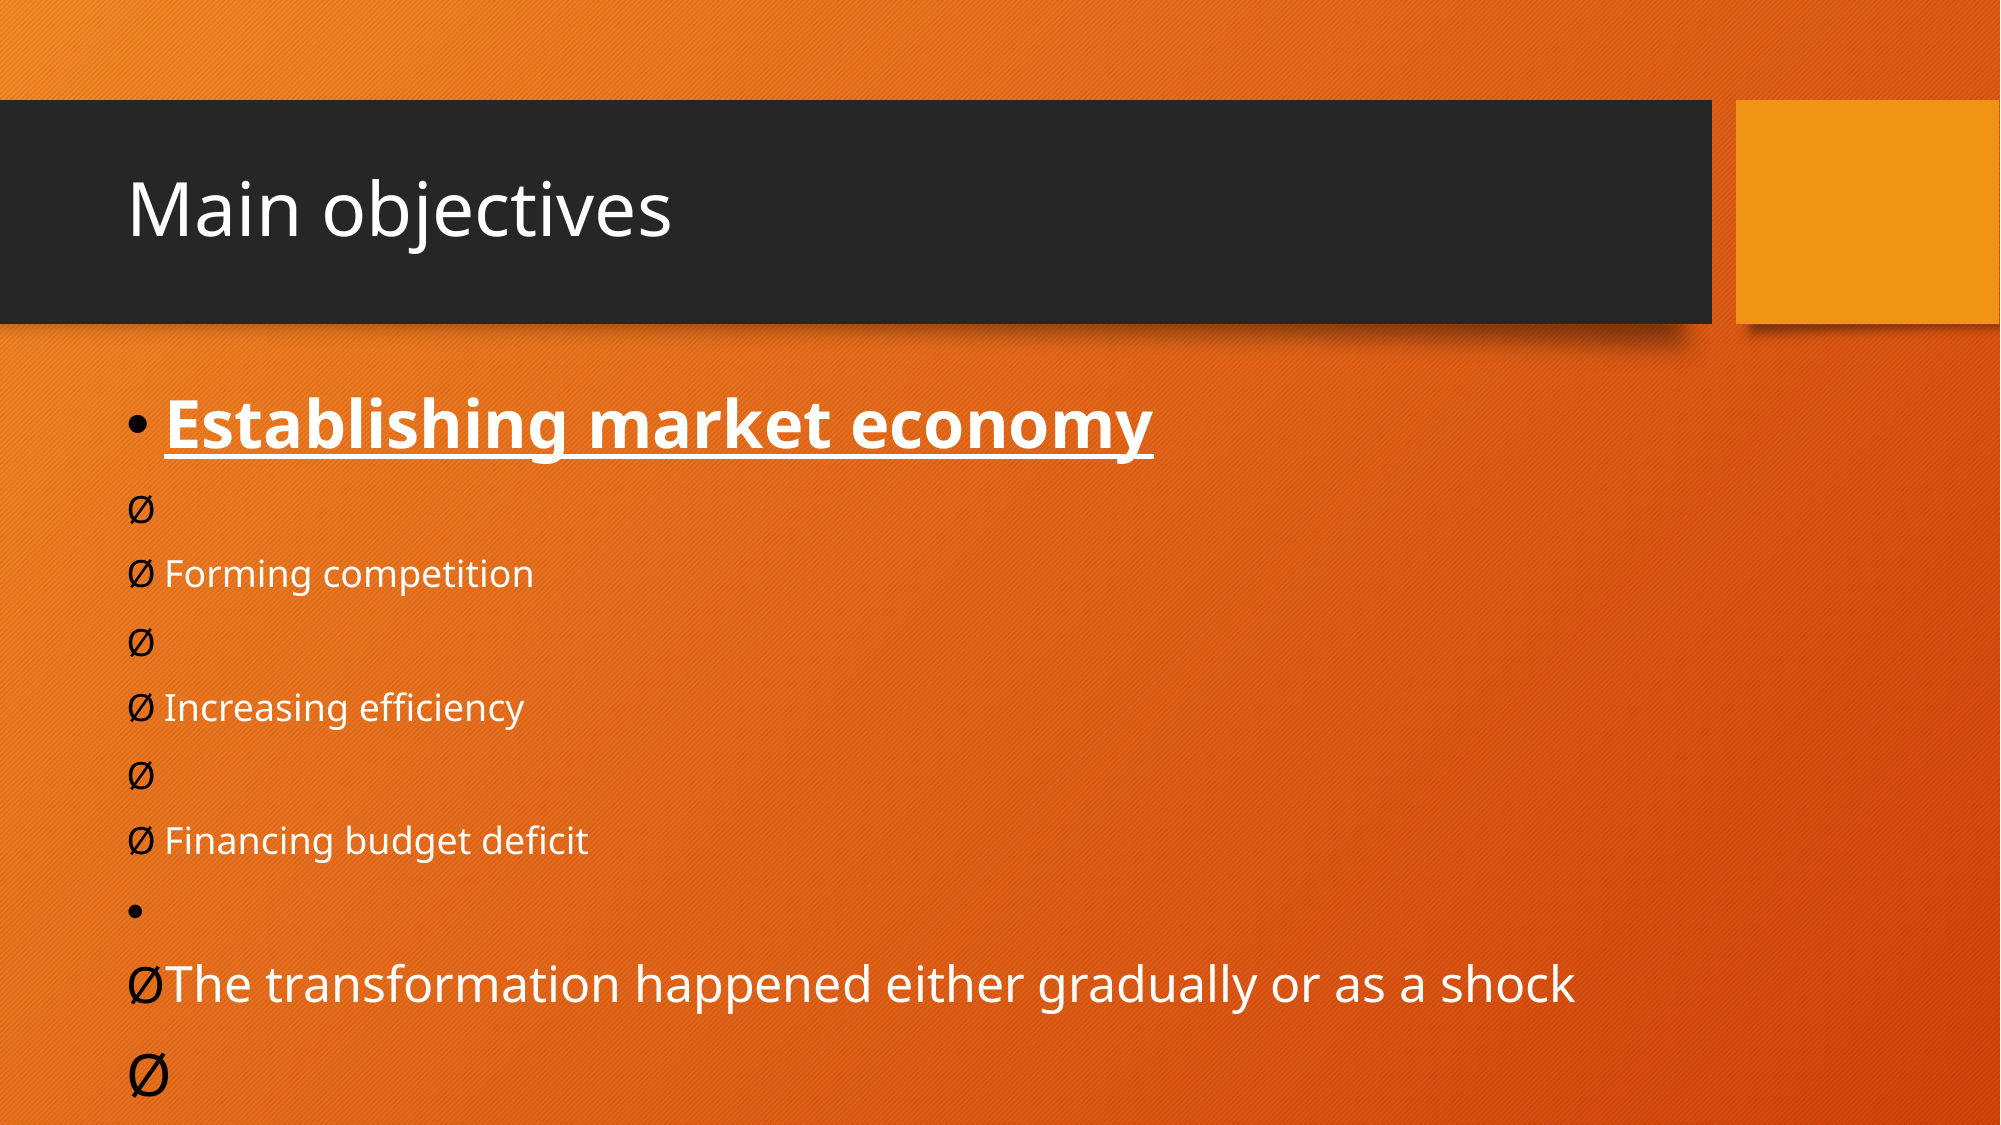

# Main objectives
Establishing market economy
Forming competition
Increasing efficiency
Financing budget deficit
The transformation happened either gradually or as a shock